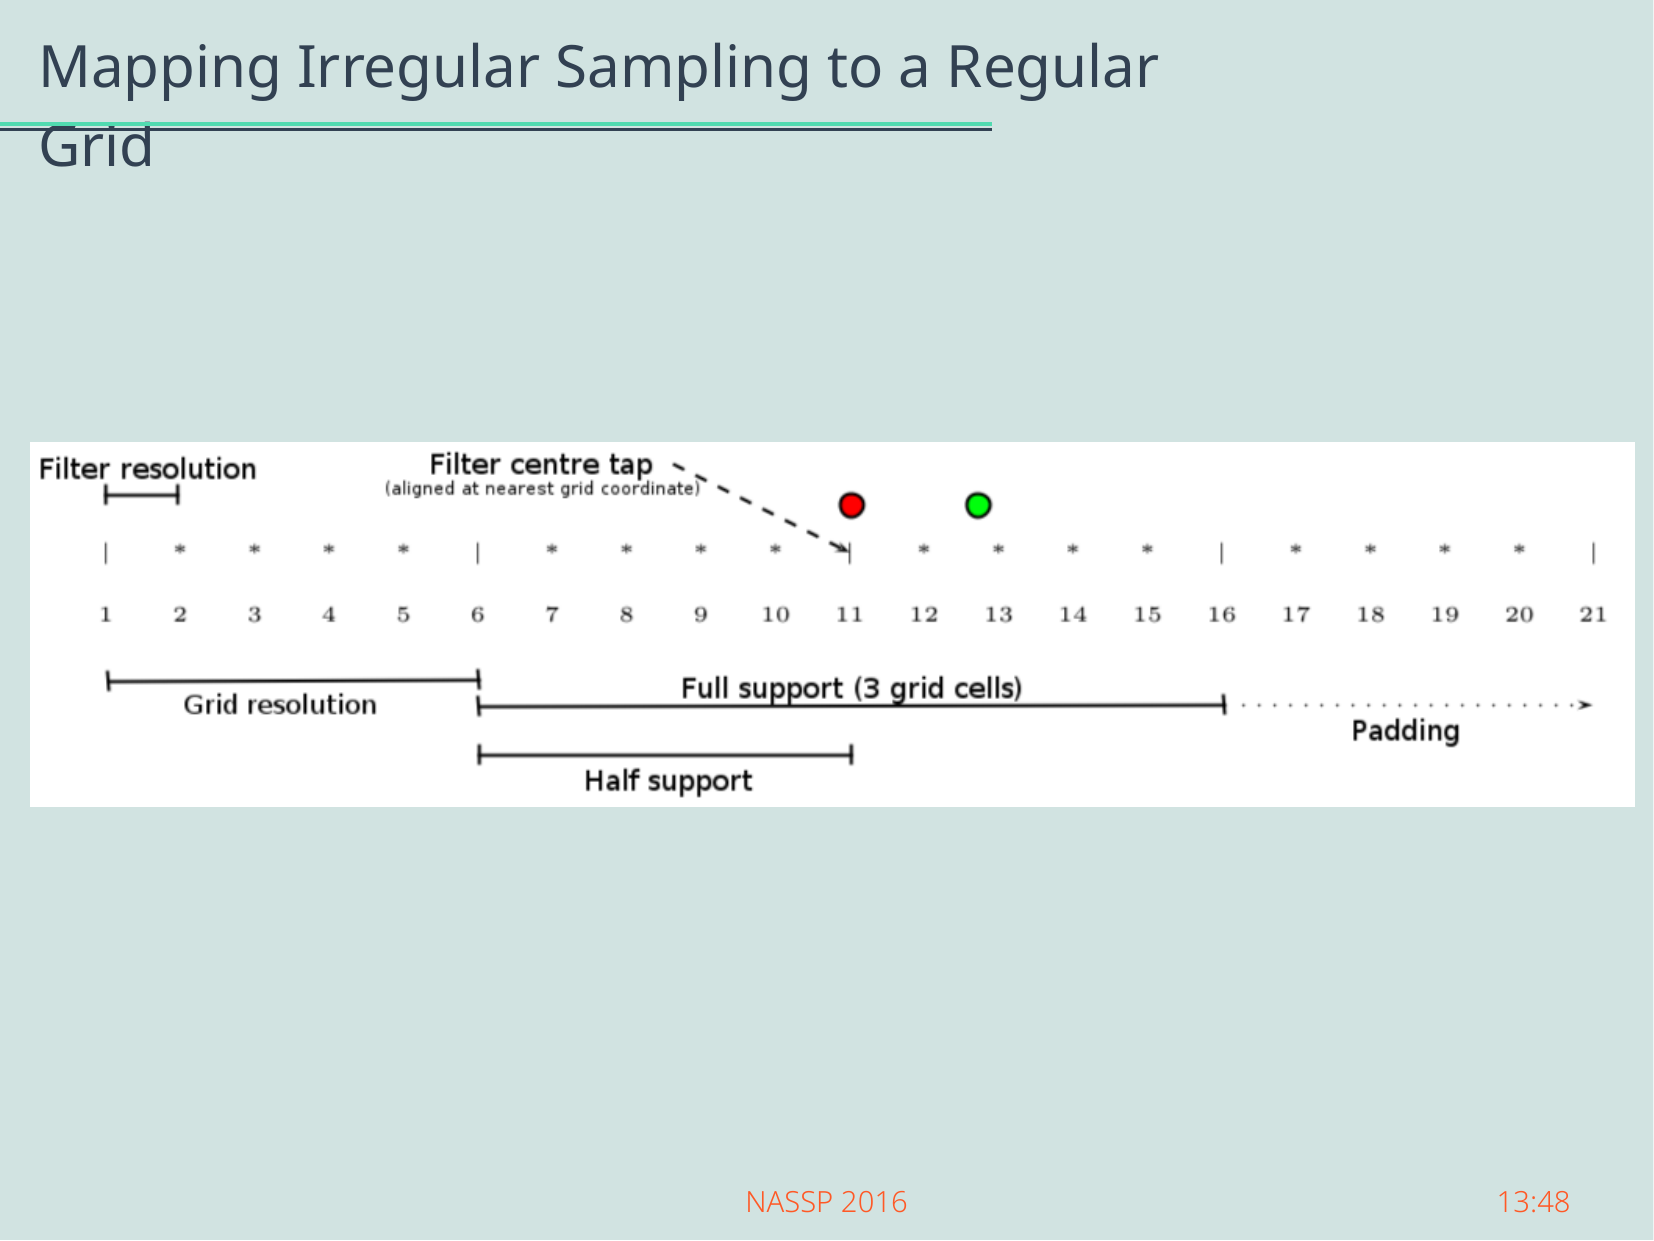

Mapping Irregular Sampling to a Regular Grid
NASSP 2016
13